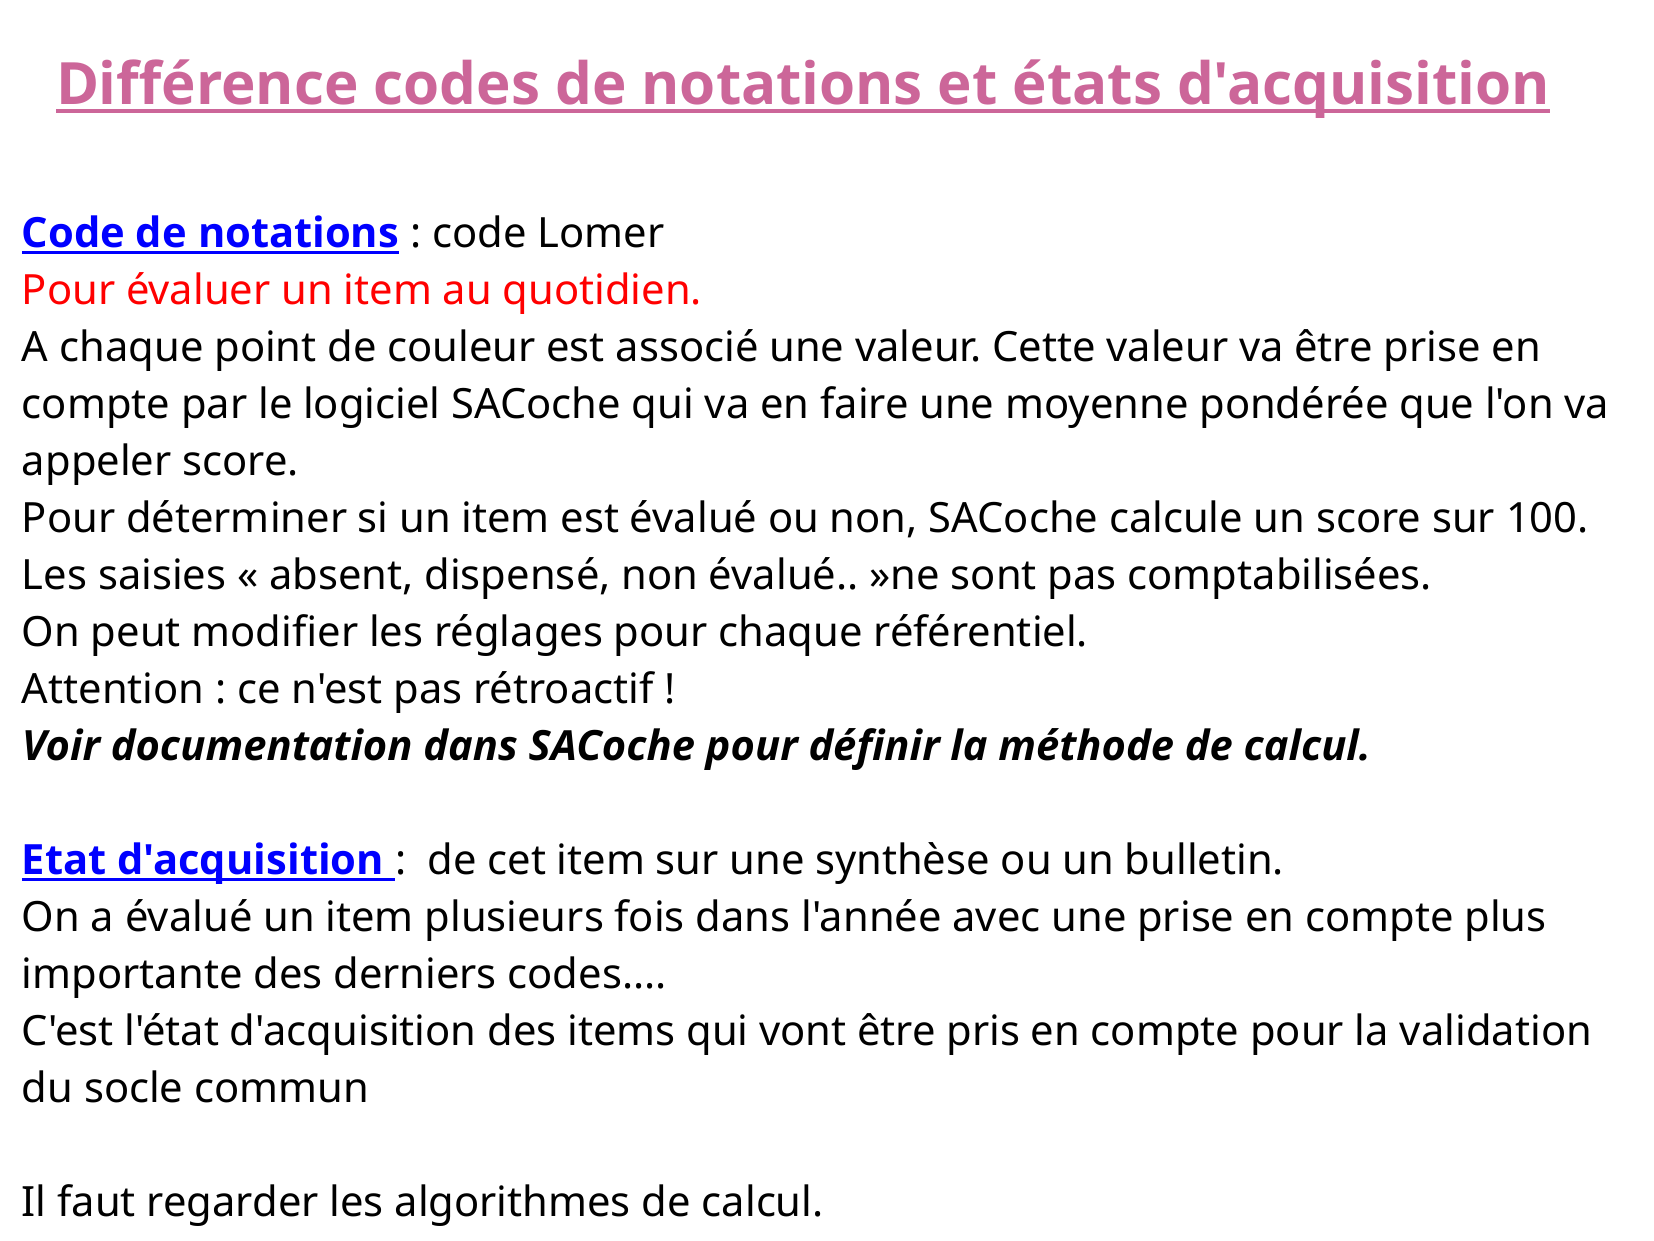

Différence codes de notations et états d'acquisition
Code de notations : code Lomer
Pour évaluer un item au quotidien.
A chaque point de couleur est associé une valeur. Cette valeur va être prise en
compte par le logiciel SACoche qui va en faire une moyenne pondérée que l'on va
appeler score.
Pour déterminer si un item est évalué ou non, SACoche calcule un score sur 100.
Les saisies « absent, dispensé, non évalué.. »ne sont pas comptabilisées.
On peut modifier les réglages pour chaque référentiel.
Attention : ce n'est pas rétroactif !
Voir documentation dans SACoche pour définir la méthode de calcul.
Etat d'acquisition : de cet item sur une synthèse ou un bulletin.
On a évalué un item plusieurs fois dans l'année avec une prise en compte plus
importante des derniers codes....
C'est l'état d'acquisition des items qui vont être pris en compte pour la validation
du socle commun
Il faut regarder les algorithmes de calcul.